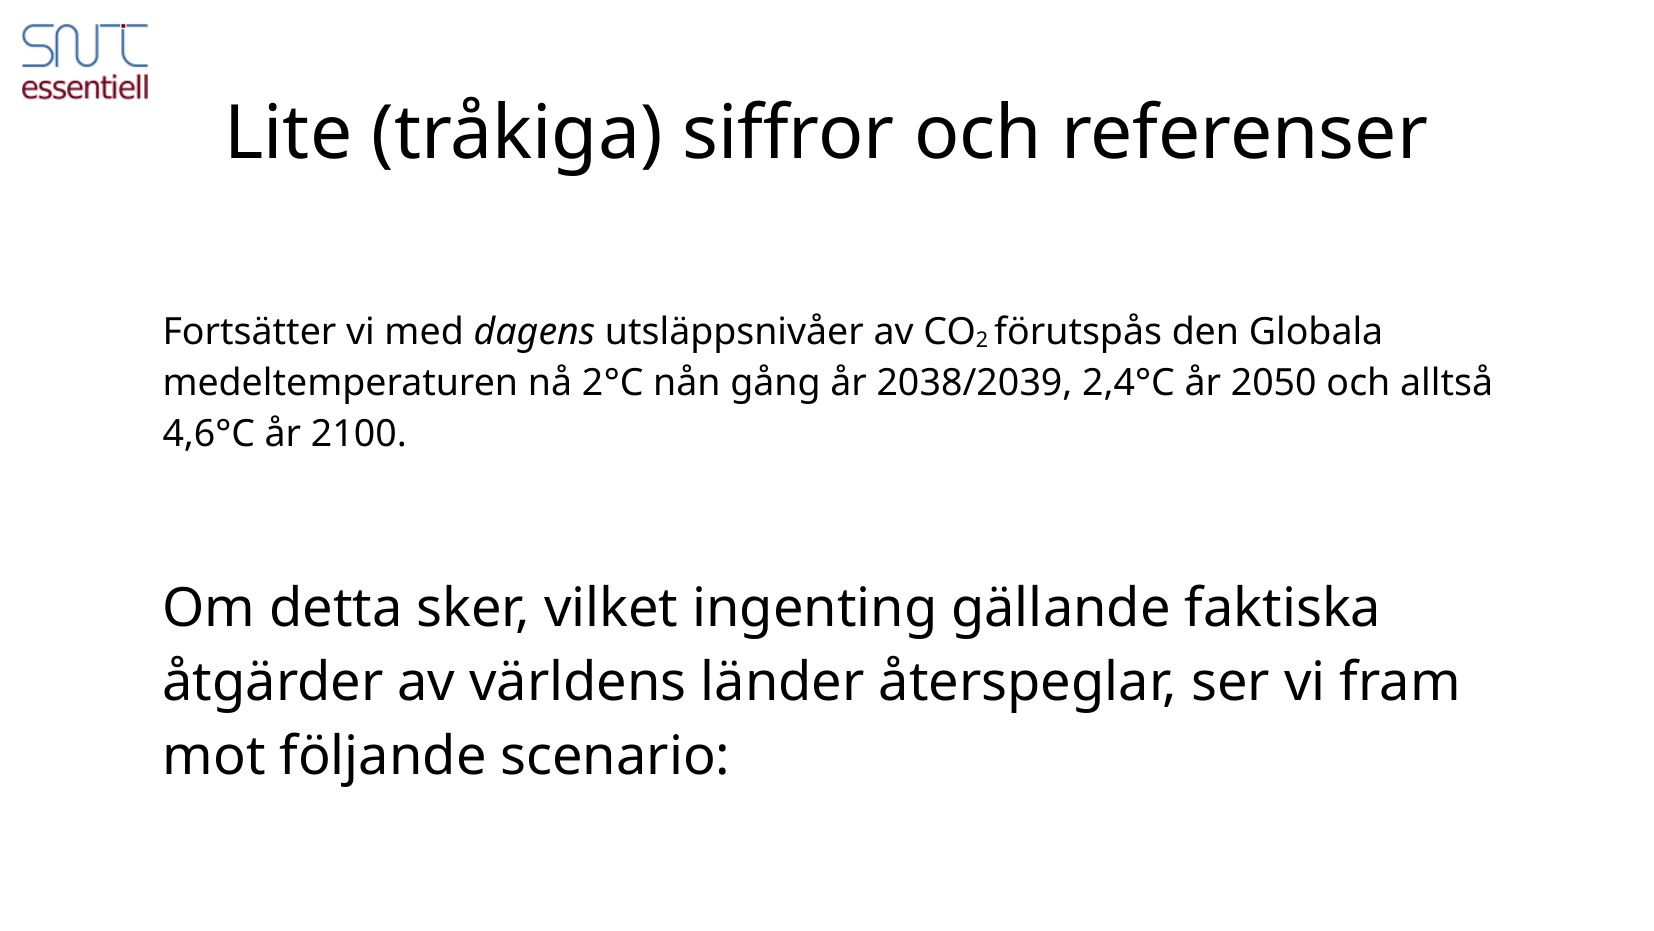

# Lite (tråkiga) siffror och referenser
Fortsätter vi med dagens utsläppsnivåer av CO2 förutspås den Globala medeltemperaturen nå 2°C nån gång år 2038/2039, 2,4°C år 2050 och alltså
4,6°C år 2100.
Om detta sker, vilket ingenting gällande faktiska åtgärder av världens länder återspeglar, ser vi fram mot följande scenario: